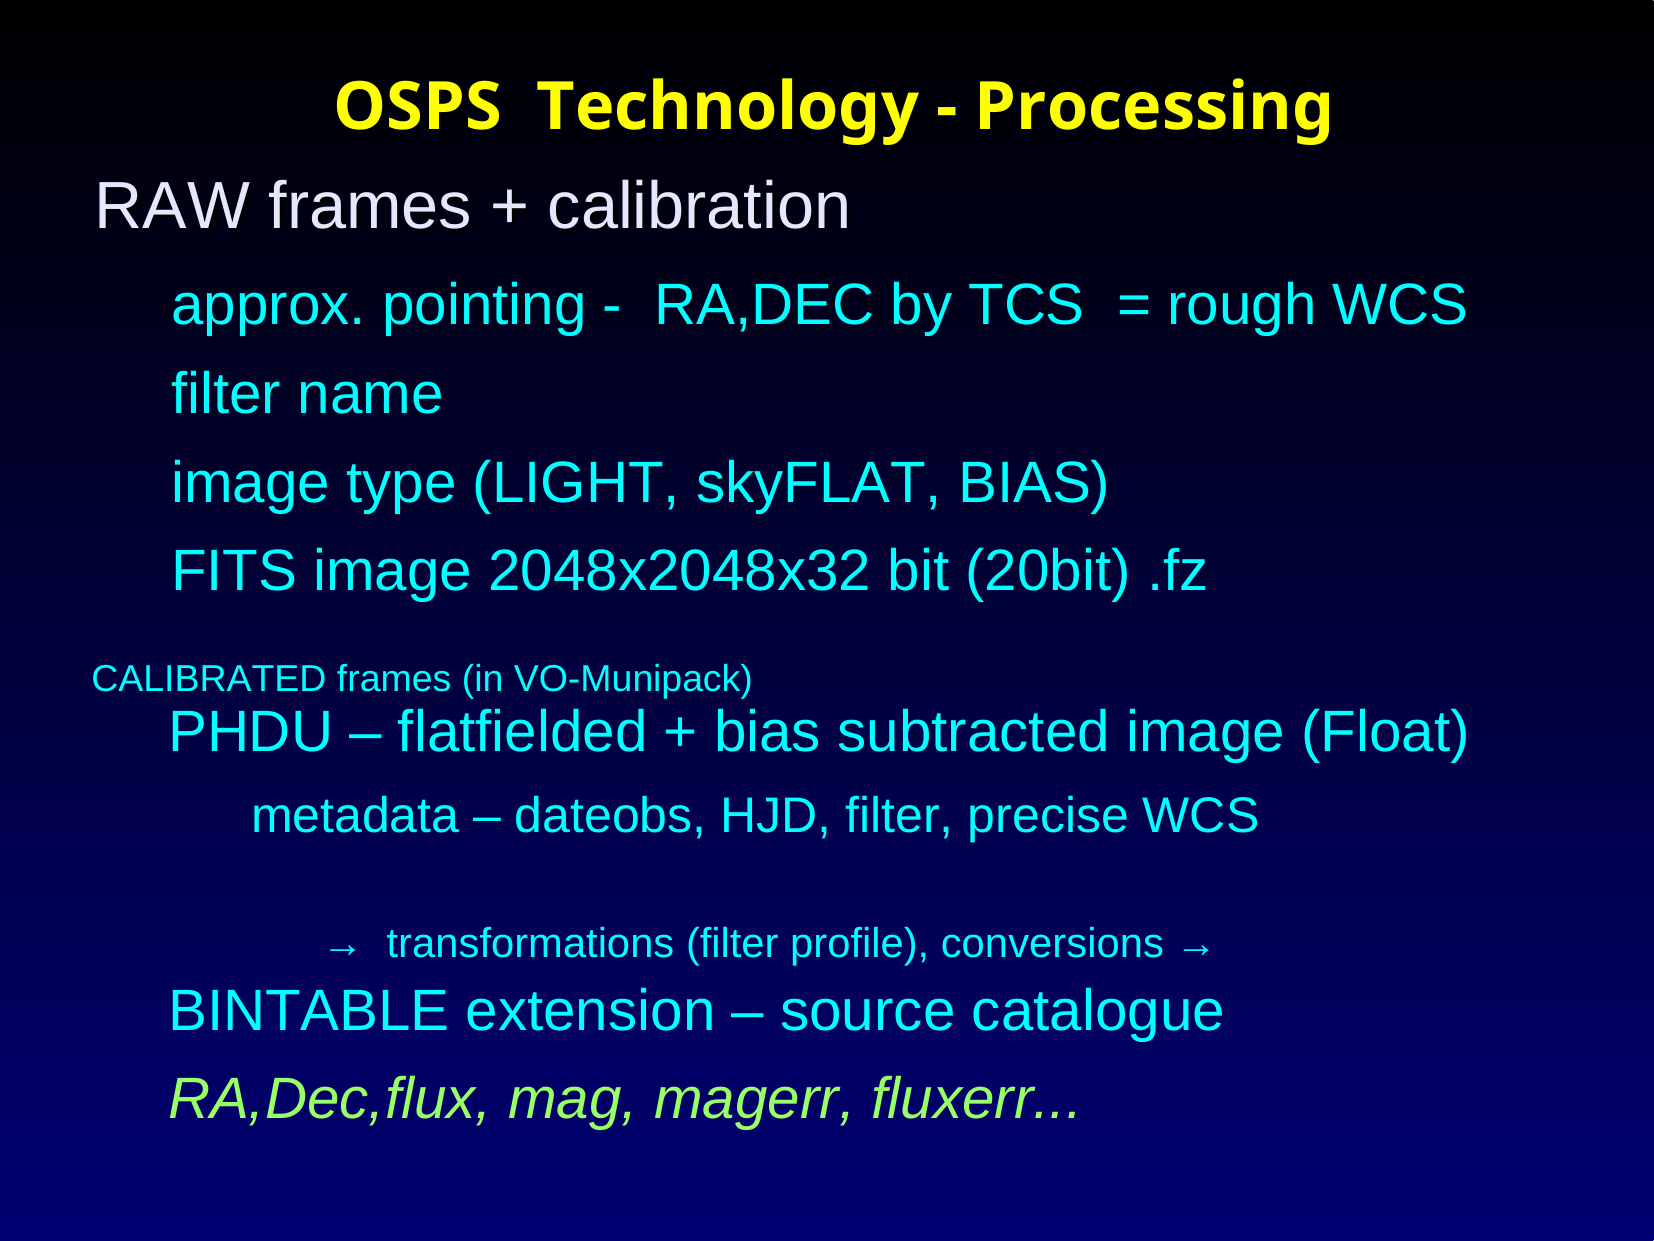

# OSPS Technology - Processing
RAW frames + calibration
approx. pointing - RA,DEC by TCS = rough WCS
filter name
image type (LIGHT, skyFLAT, BIAS)
FITS image 2048x2048x32 bit (20bit) .fz
CALIBRATED frames (in VO-Munipack)
PHDU – flatfielded + bias subtracted image (Float)
metadata – dateobs, HJD, filter, precise WCS
→ transformations (filter profile), conversions →
BINTABLE extension – source catalogue
RA,Dec,flux, mag, magerr, fluxerr...